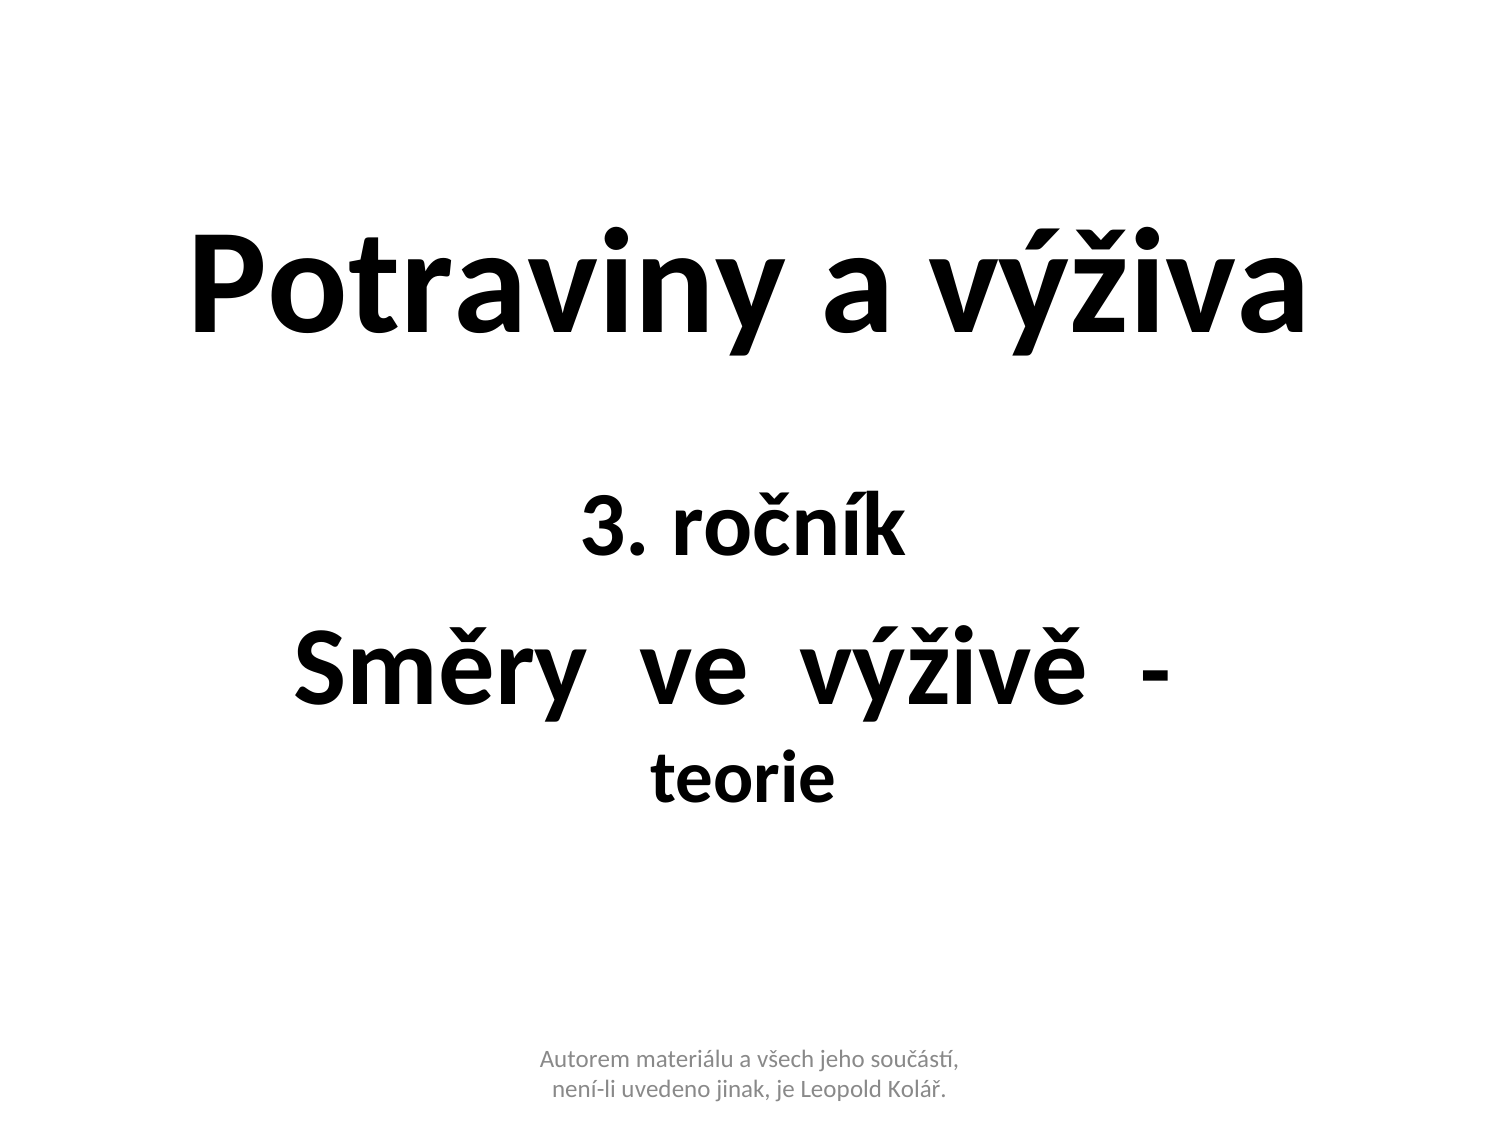

# Potraviny a výživa
3. ročník
Směry ve výživě - teorie
Autorem materiálu a všech jeho součástí, není-li uvedeno jinak, je Leopold Kolář.